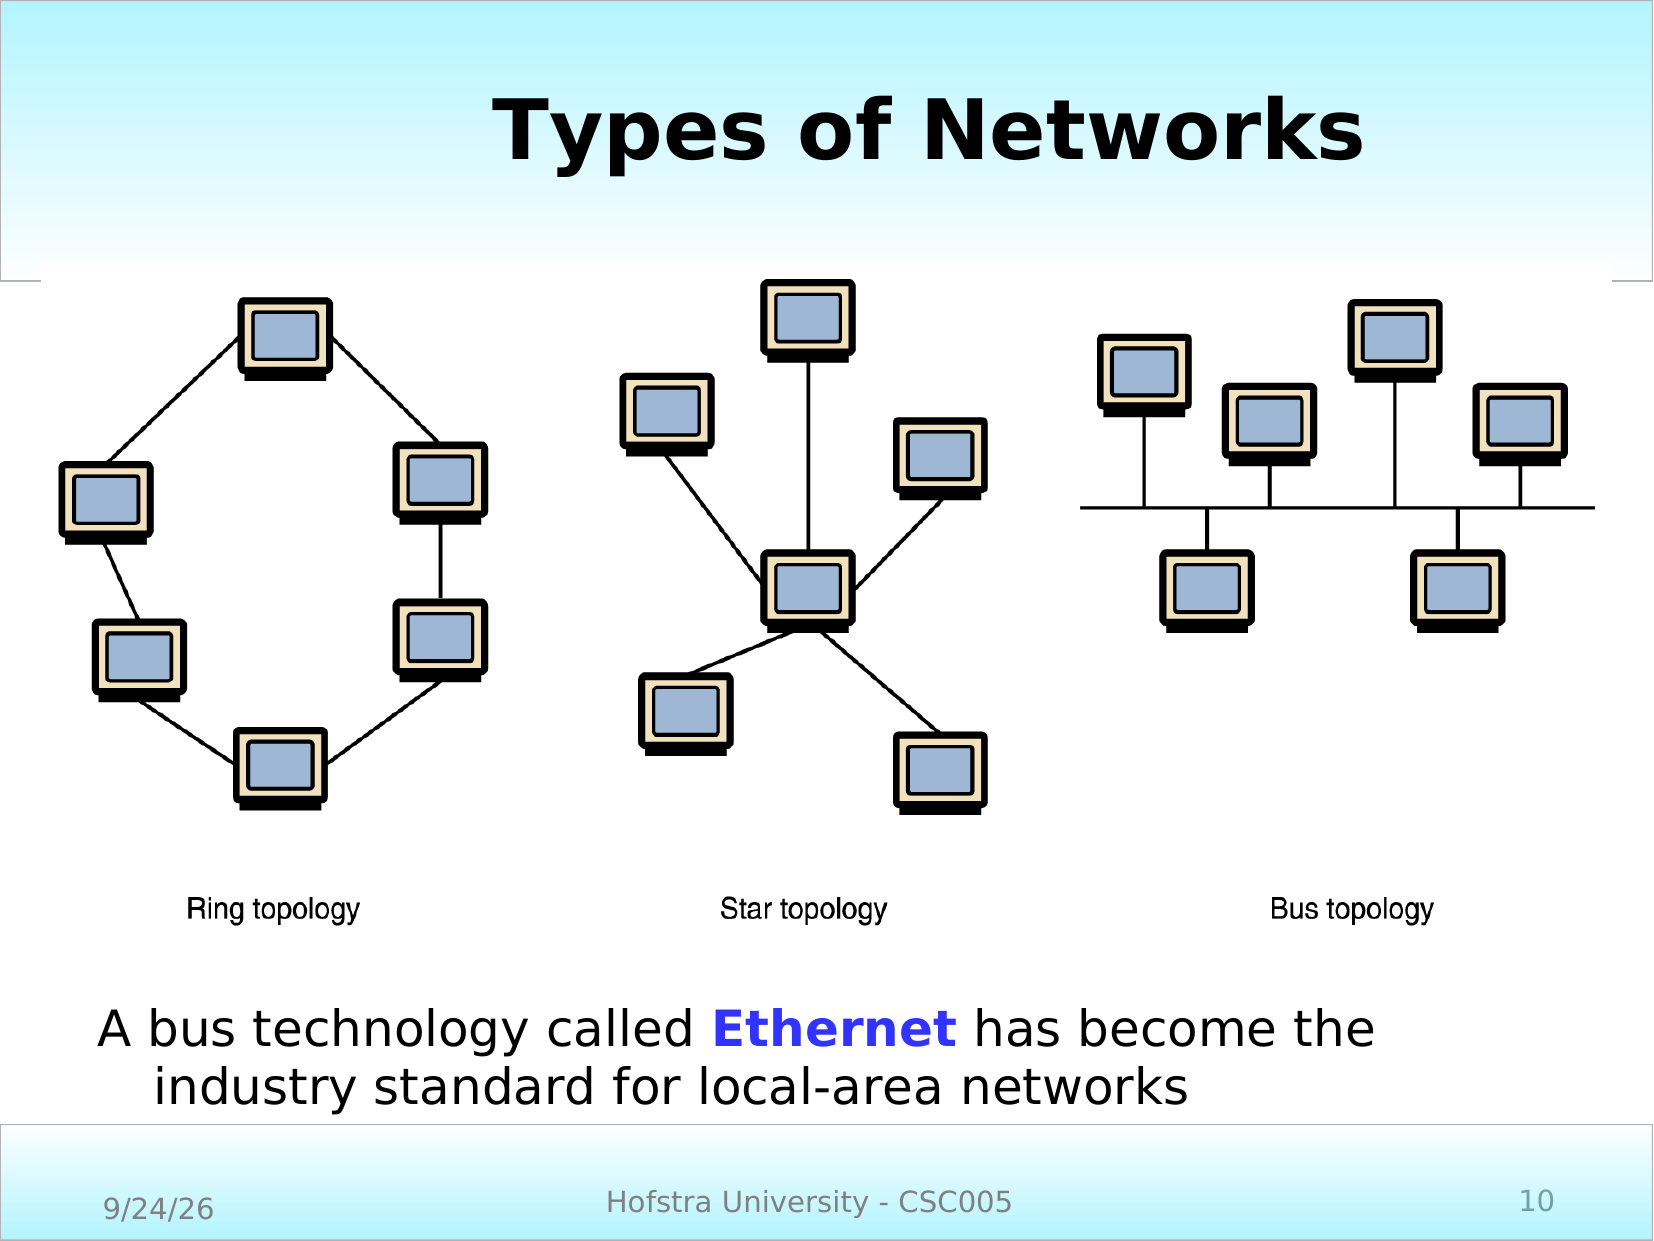

# Types of Networks
A bus technology called Ethernet has become the industry standard for local-area networks
10
Hofstra University - CSC005